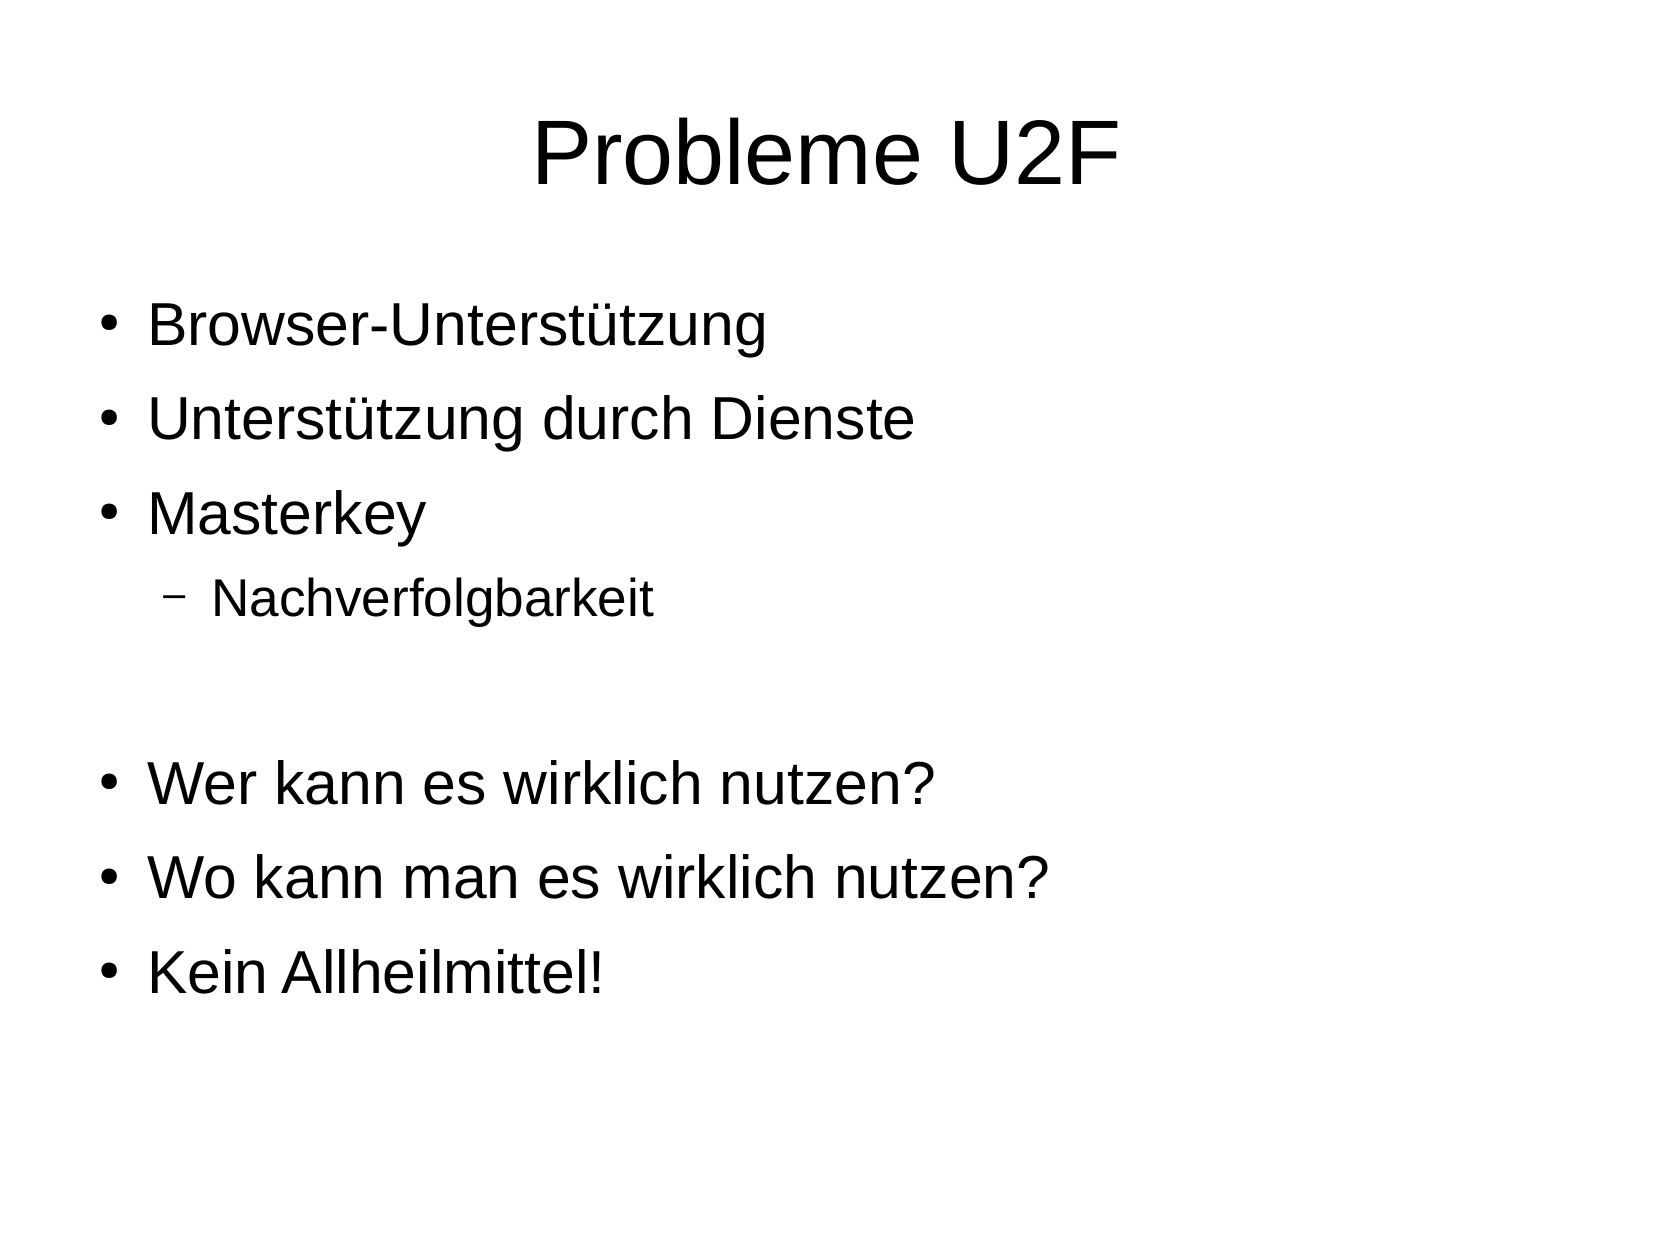

# Probleme U2F
Browser-Unterstützung
Unterstützung durch Dienste
Masterkey
Nachverfolgbarkeit
Wer kann es wirklich nutzen?
Wo kann man es wirklich nutzen?
Kein Allheilmittel!